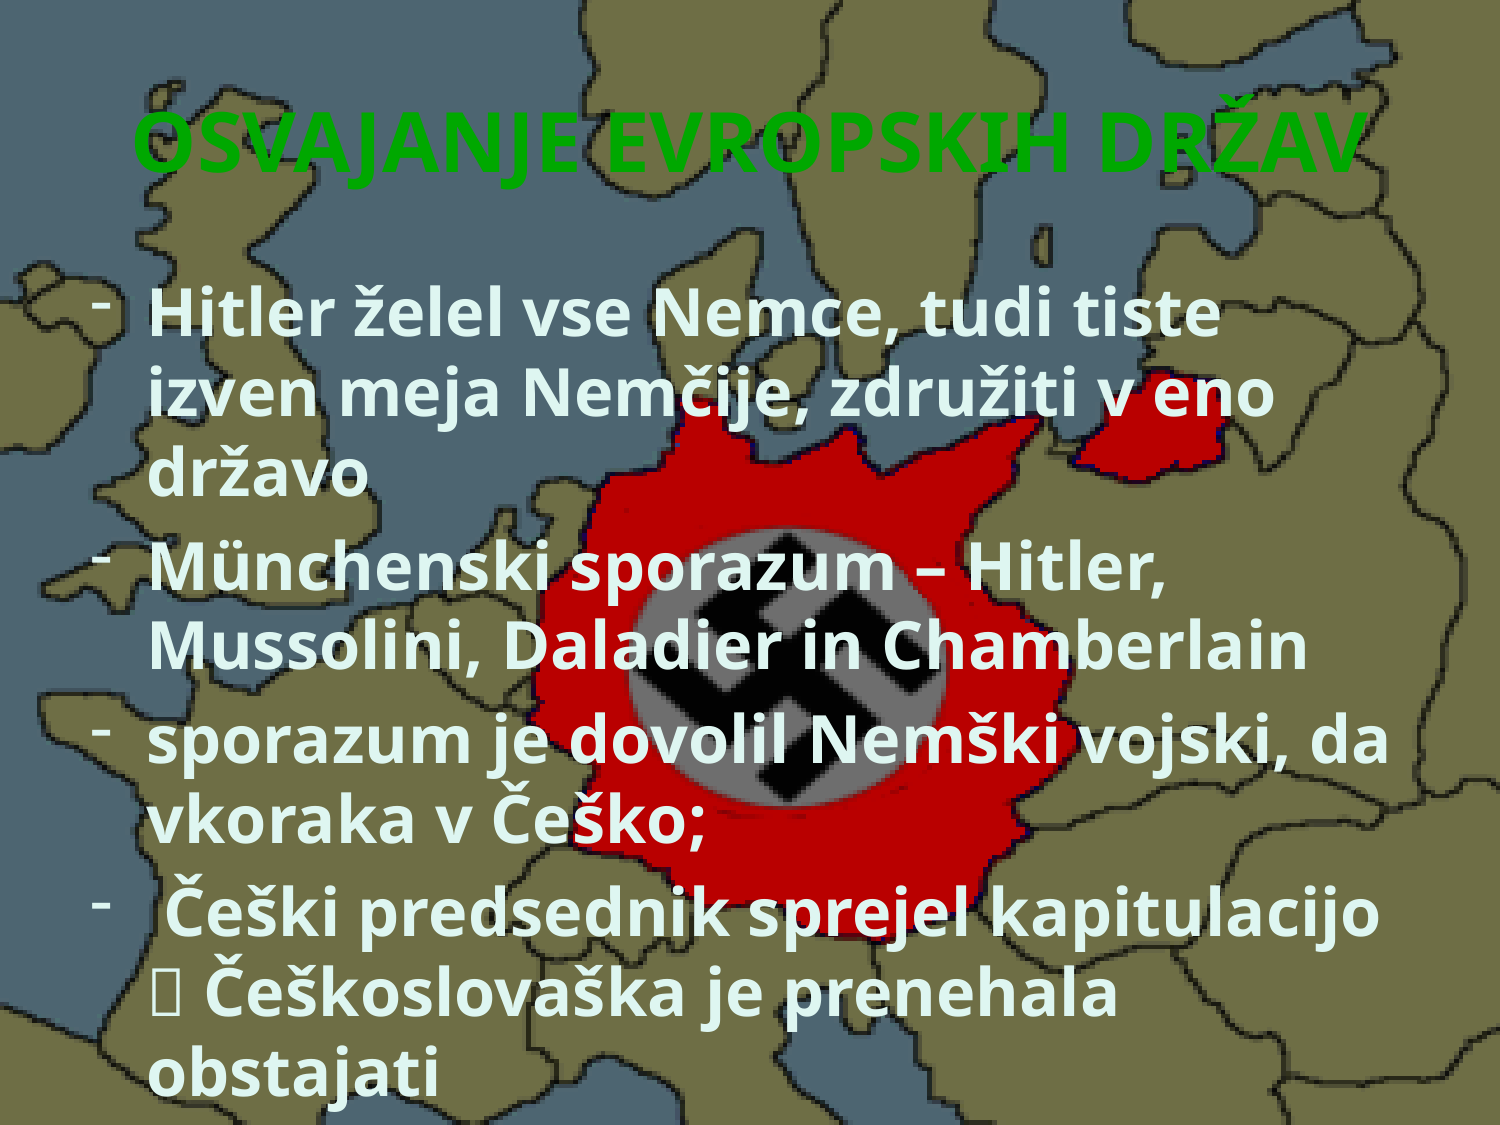

# OSVAJANJE EVROPSKIH DRŽAV
Hitler želel vse Nemce, tudi tiste izven meja Nemčije, združiti v eno državo
Münchenski sporazum – Hitler, Mussolini, Daladier in Chamberlain
sporazum je dovolil Nemški vojski, da vkoraka v Češko;
 Češki predsednik sprejel kapitulacijo  Češkoslovaška je prenehala obstajati